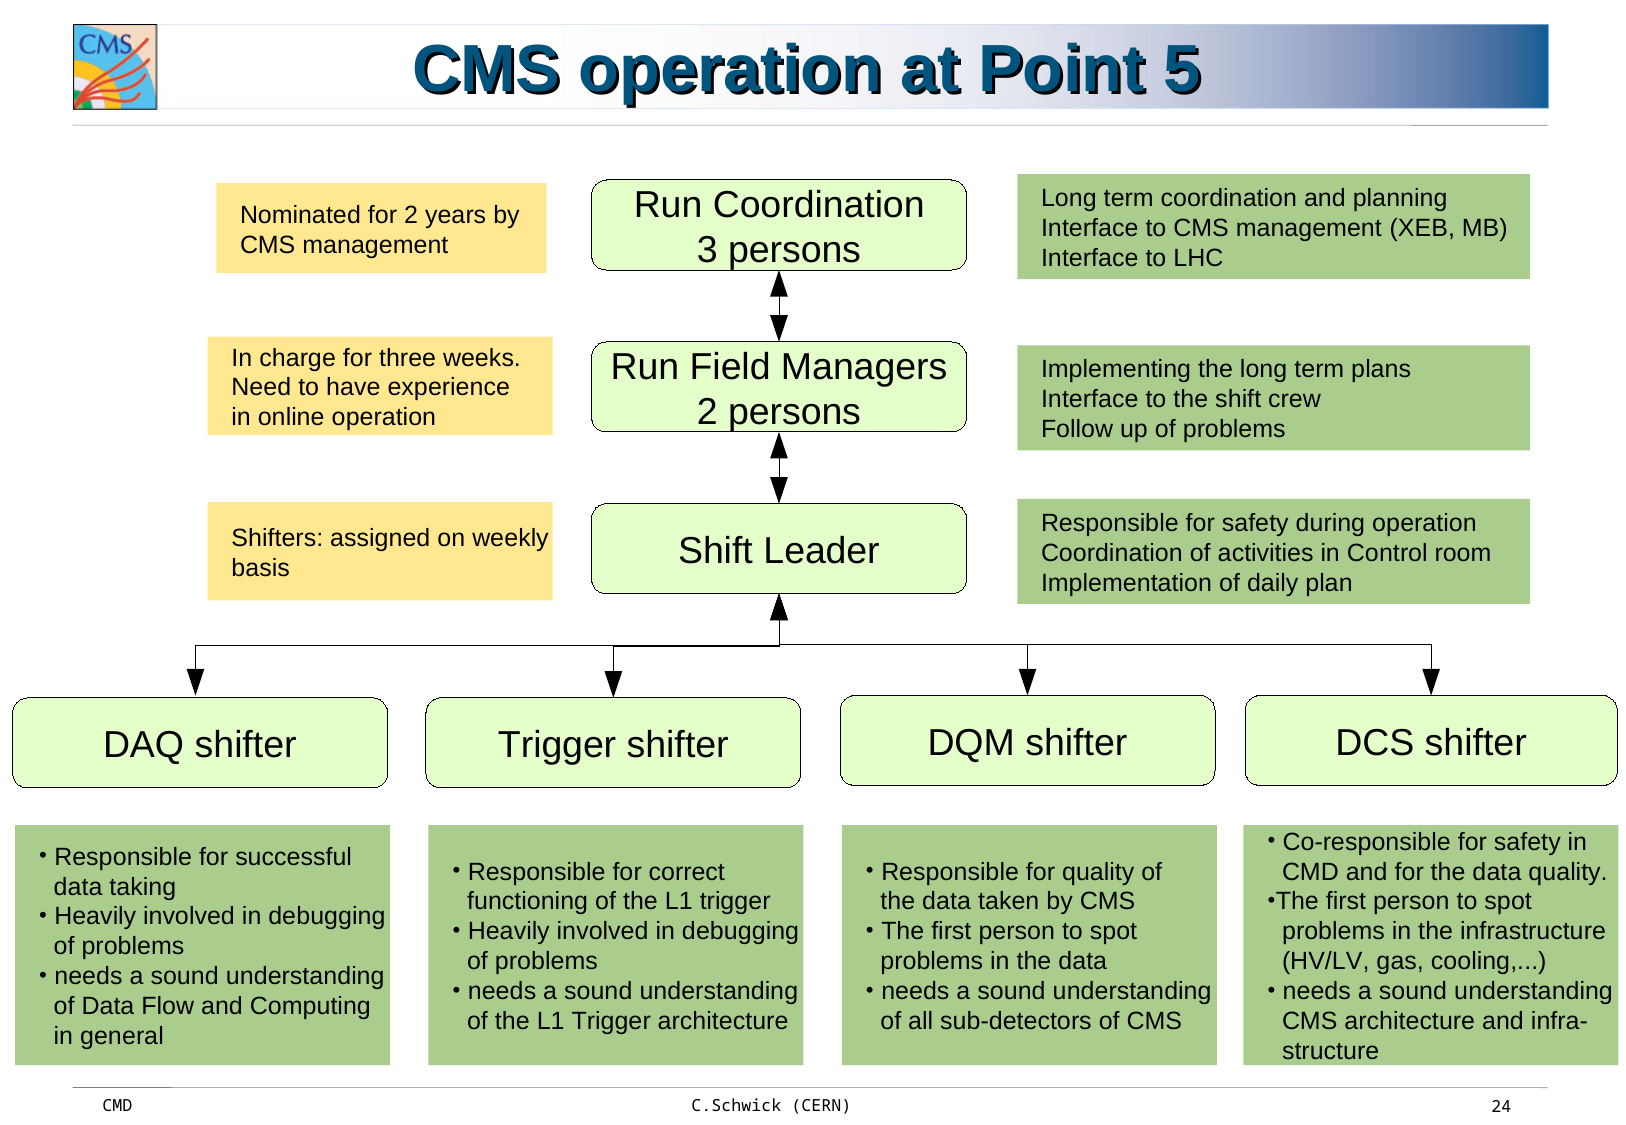

# CMS operation at Point 5
Long term coordination and planning
Interface to CMS management (XEB, MB)
Interface to LHC
Run Coordination
3 persons
Nominated for 2 years by
CMS management
In charge for three weeks.
Need to have experience
in online operation
Run Field Managers
2 persons
Implementing the long term plans
Interface to the shift crew
Follow up of problems
Responsible for safety during operation
Coordination of activities in Control room
Implementation of daily plan
Shifters: assigned on weekly
basis
Shift Leader
DQM shifter
DCS shifter
Trigger shifter
DAQ shifter
 Responsible for successful
data taking
 Heavily involved in debugging
of problems
 needs a sound understanding
of Data Flow and Computing
in general
 Responsible for correct
functioning of the L1 trigger
 Heavily involved in debugging
of problems
 needs a sound understanding
of the L1 Trigger architecture
 Responsible for quality of
the data taken by CMS
 The first person to spot
problems in the data
 needs a sound understanding
of all sub-detectors of CMS
 Co-responsible for safety in
CMD and for the data quality.
The first person to spot
problems in the infrastructure
(HV/LV, gas, cooling,...)
 needs a sound understanding
CMS architecture and infra-
structure